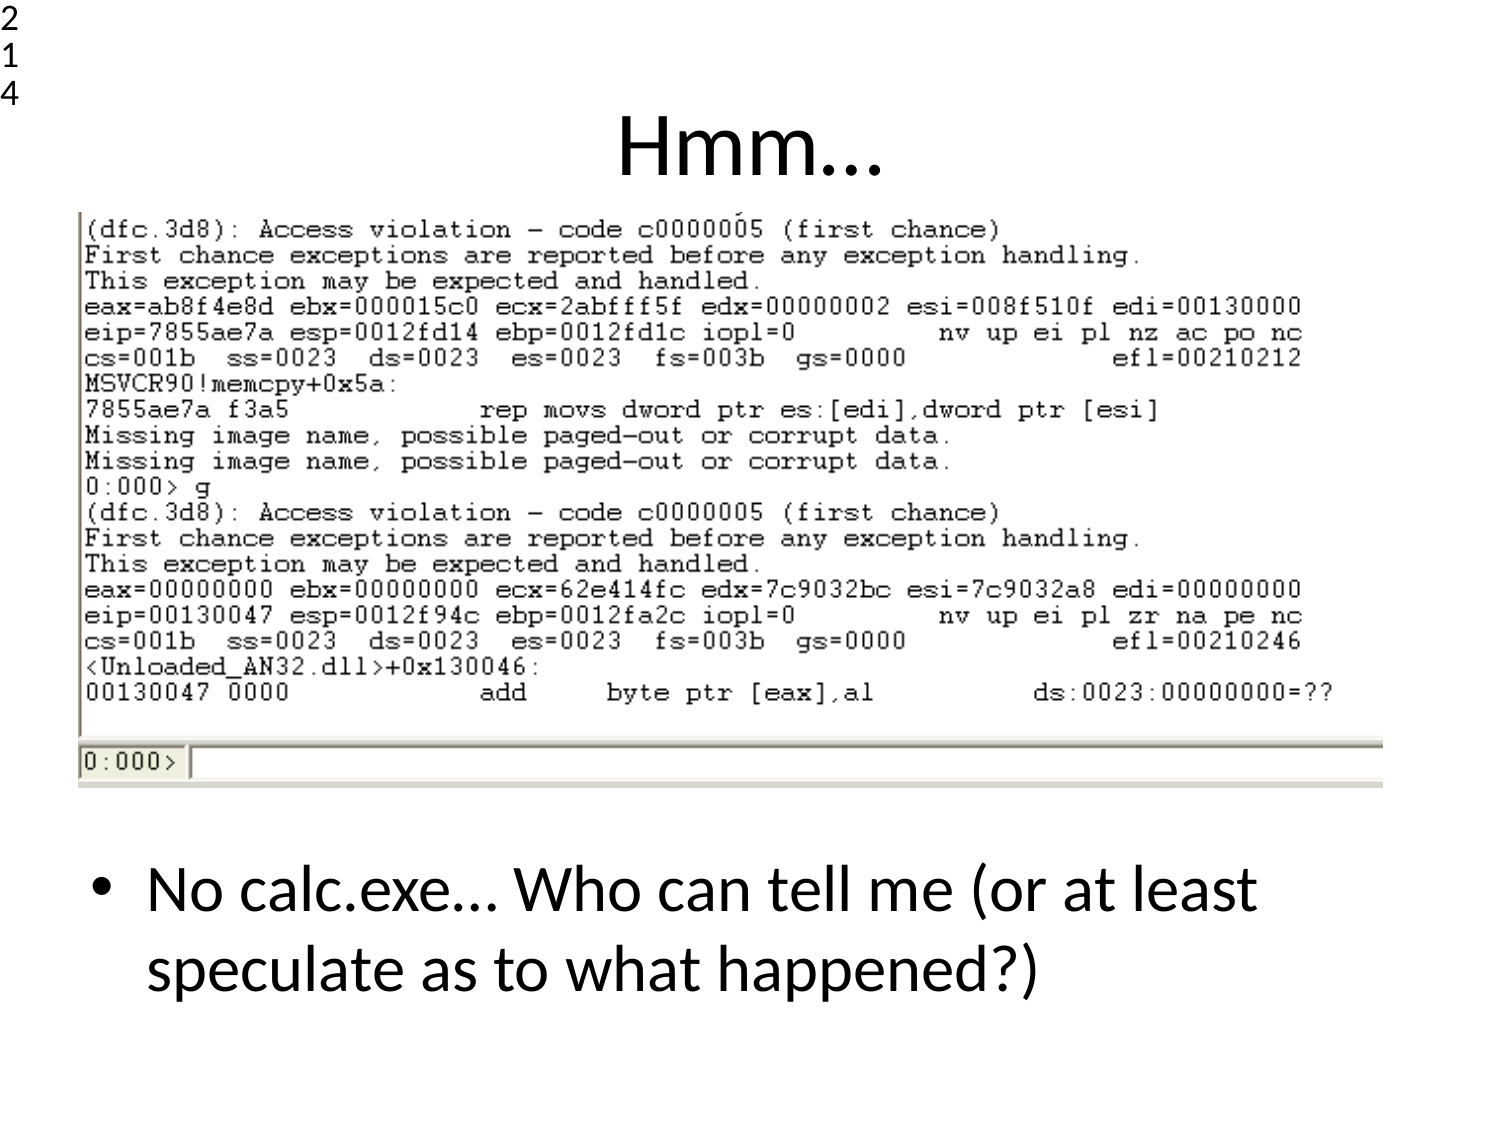

# Hmm…
No calc.exe… Who can tell me (or at least speculate as to what happened?)